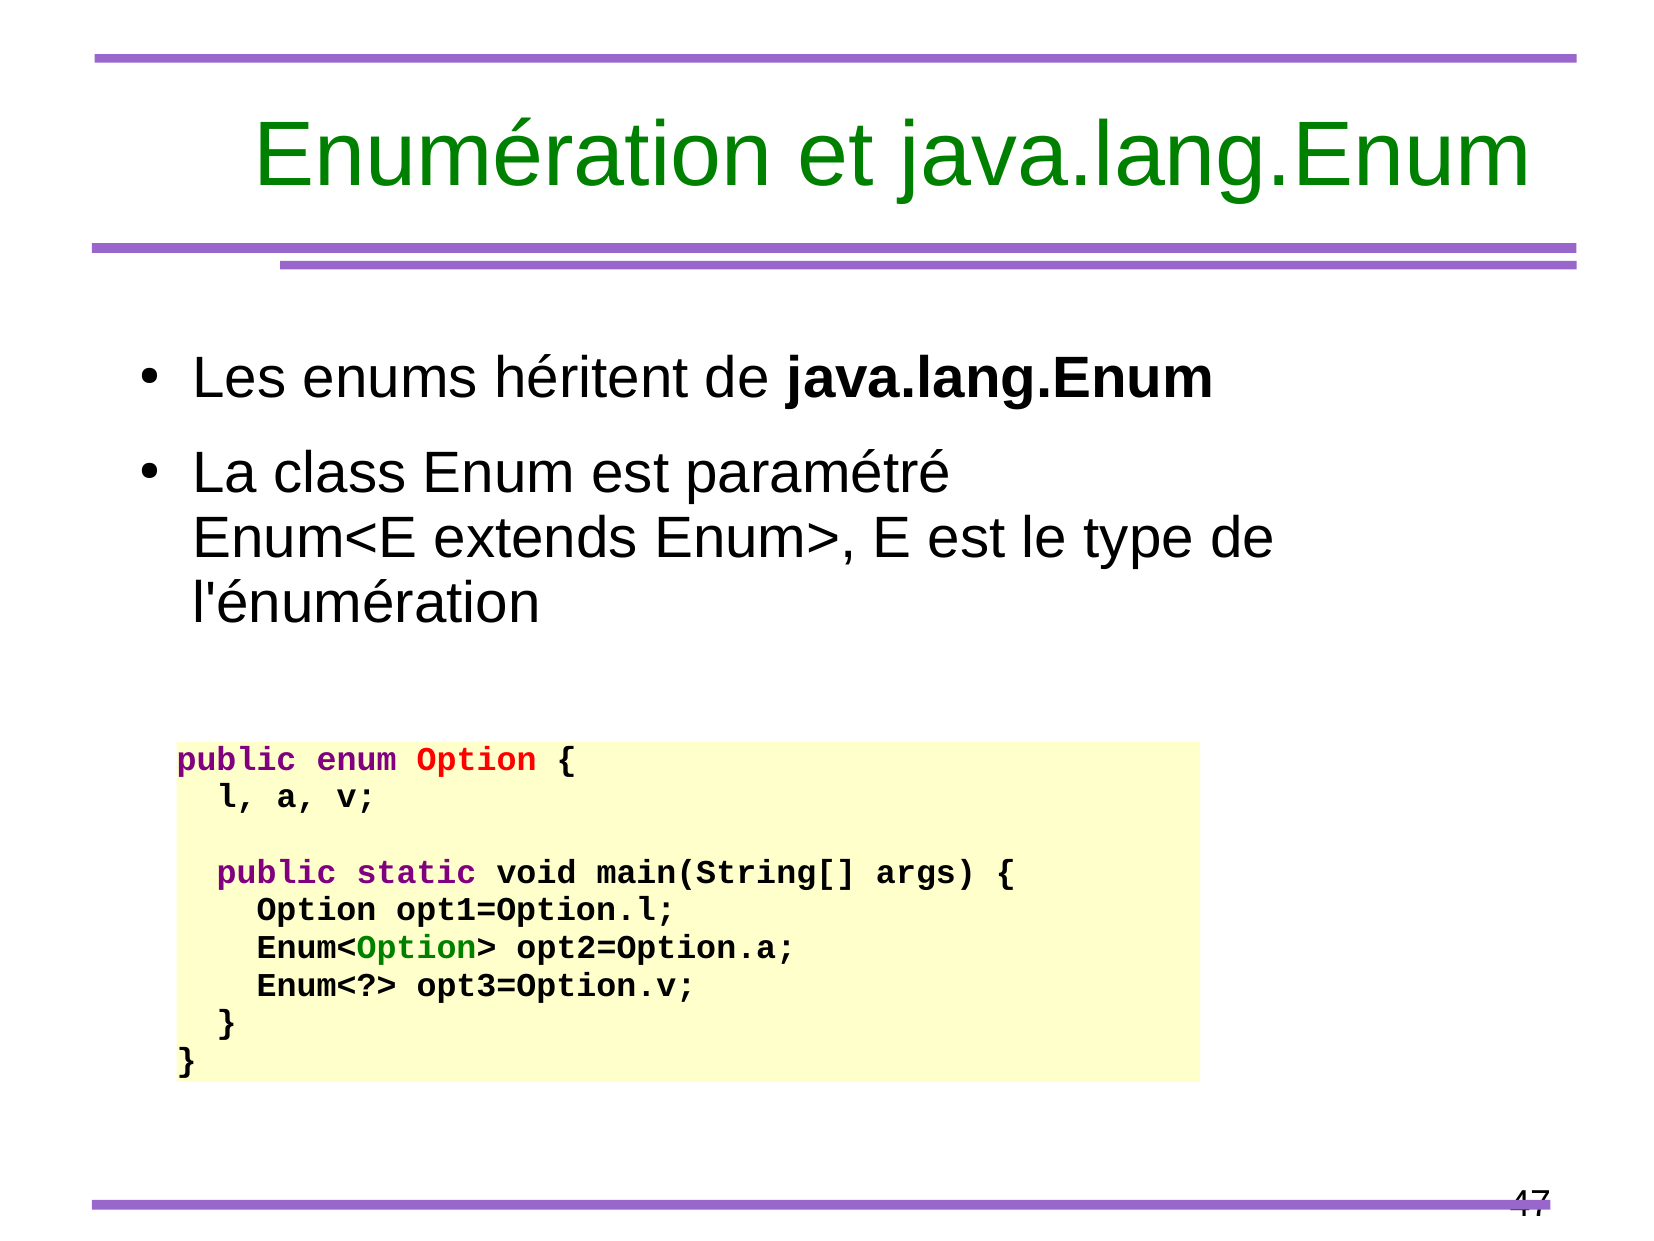

# Enumération et java.lang.Enum
Les enums héritent de java.lang.Enum
La class Enum est paramétré
Enum<E extends Enum>, E est le type de l'énumération
public enum Option {
 l, a, v;
 public static void main(String[] args) {
 Option opt1=Option.l;
 Enum<Option> opt2=Option.a;
 Enum<?> opt3=Option.v;
 }
}